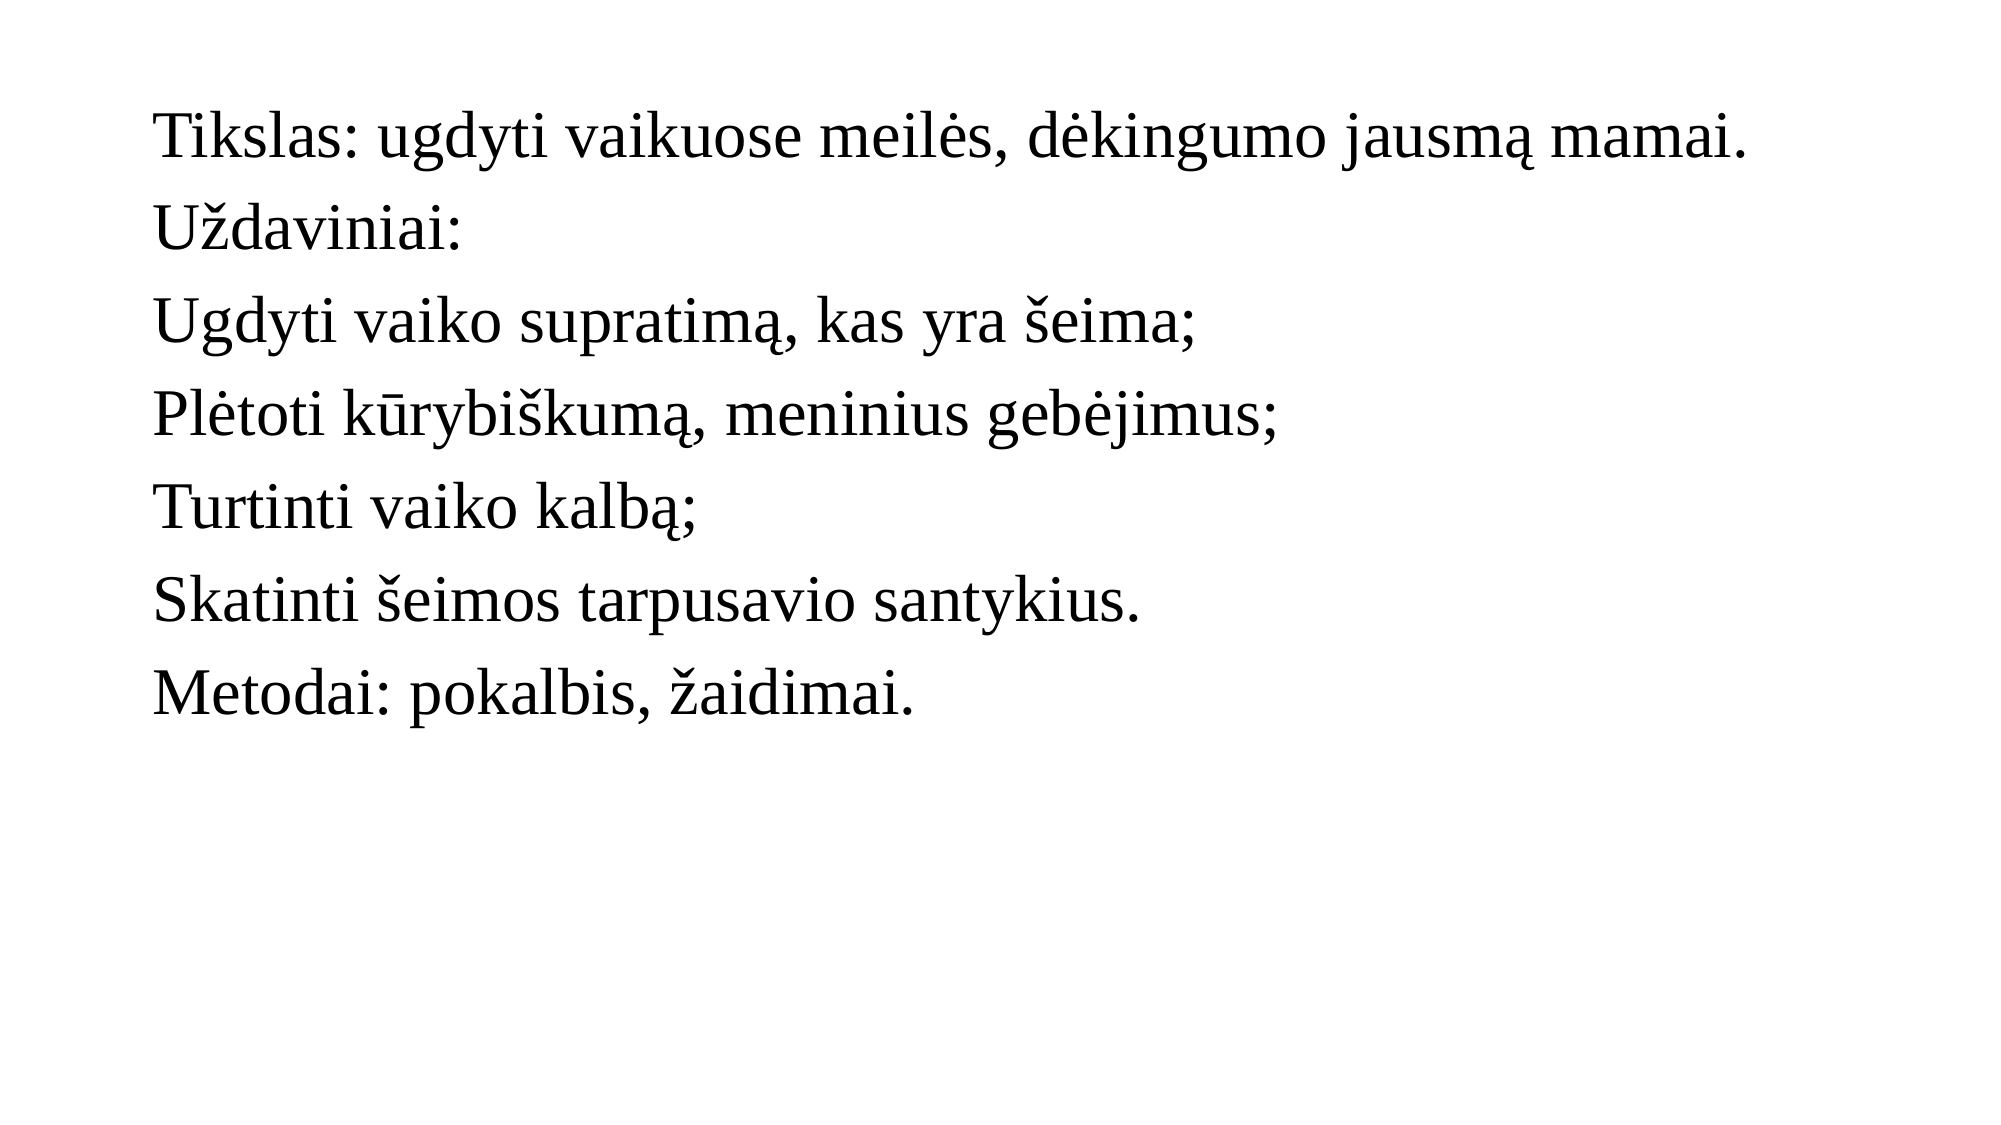

# Tikslas: ugdyti vaikuose meilės, dėkingumo jausmą mamai.
Uždaviniai:
Ugdyti vaiko supratimą, kas yra šeima;
Plėtoti kūrybiškumą, meninius gebėjimus;
Turtinti vaiko kalbą;
Skatinti šeimos tarpusavio santykius.
Metodai: pokalbis, žaidimai.